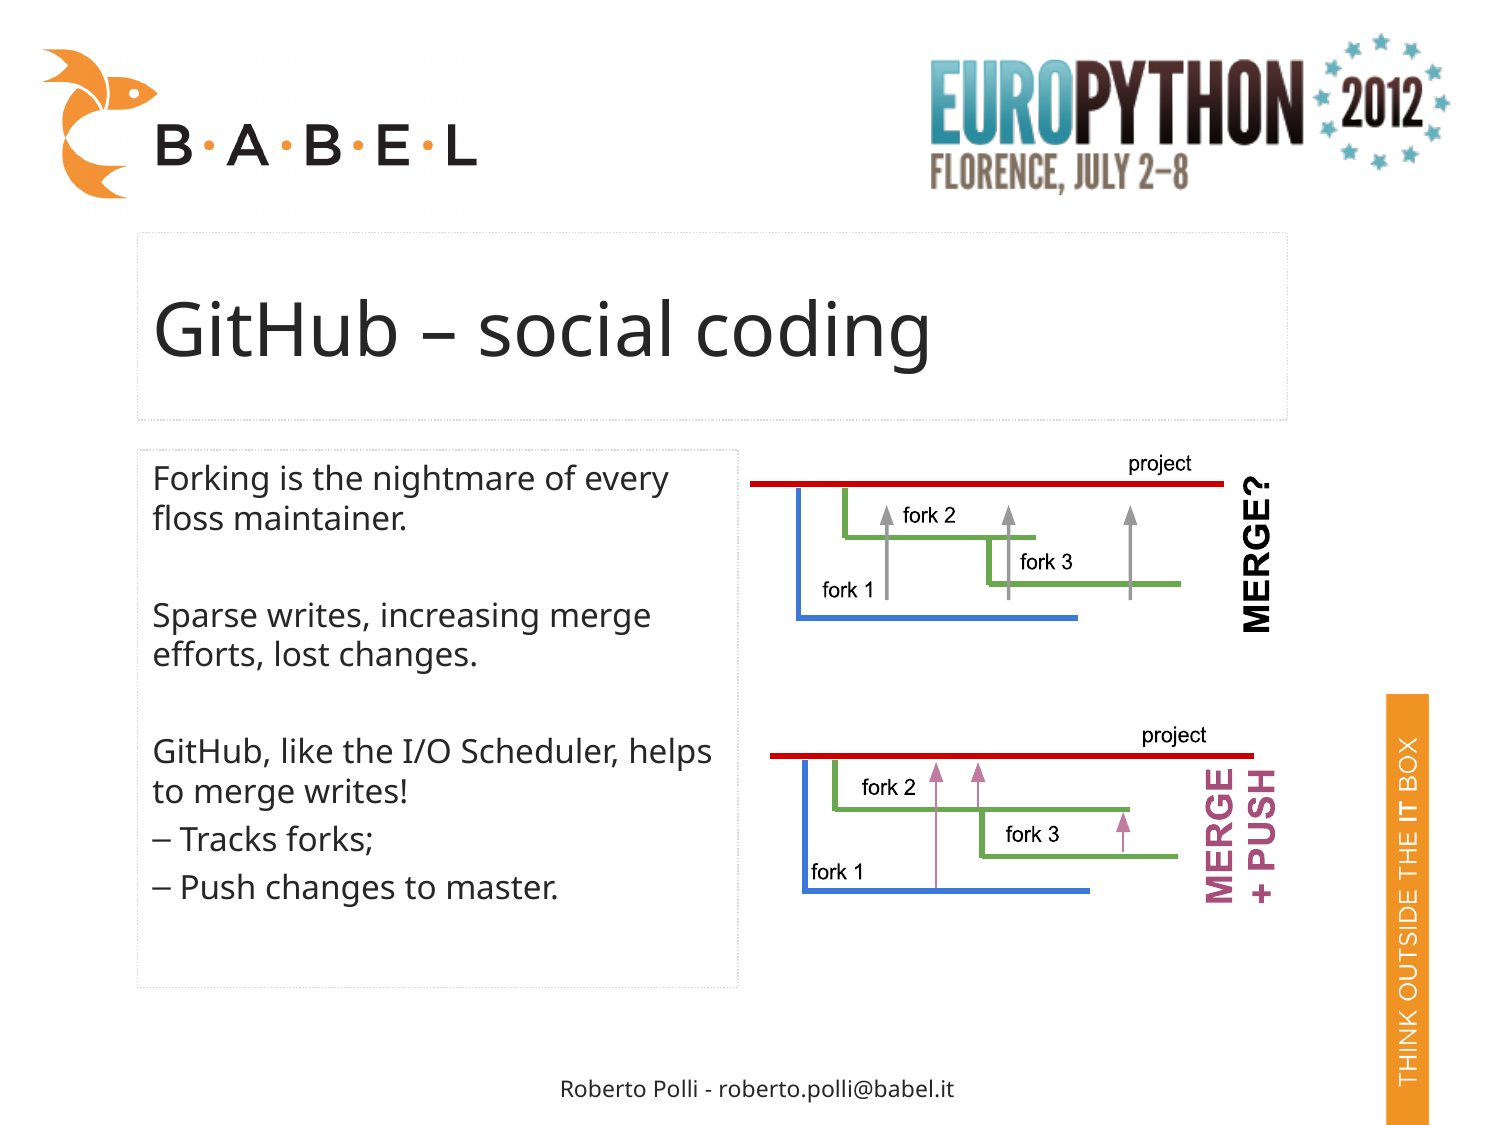

# GitHub – social coding
Forking is the nightmare of every floss maintainer.
Sparse writes, increasing merge efforts, lost changes.
GitHub, like the I/O Scheduler, helps to merge writes!
 Tracks forks;
 Push changes to master.